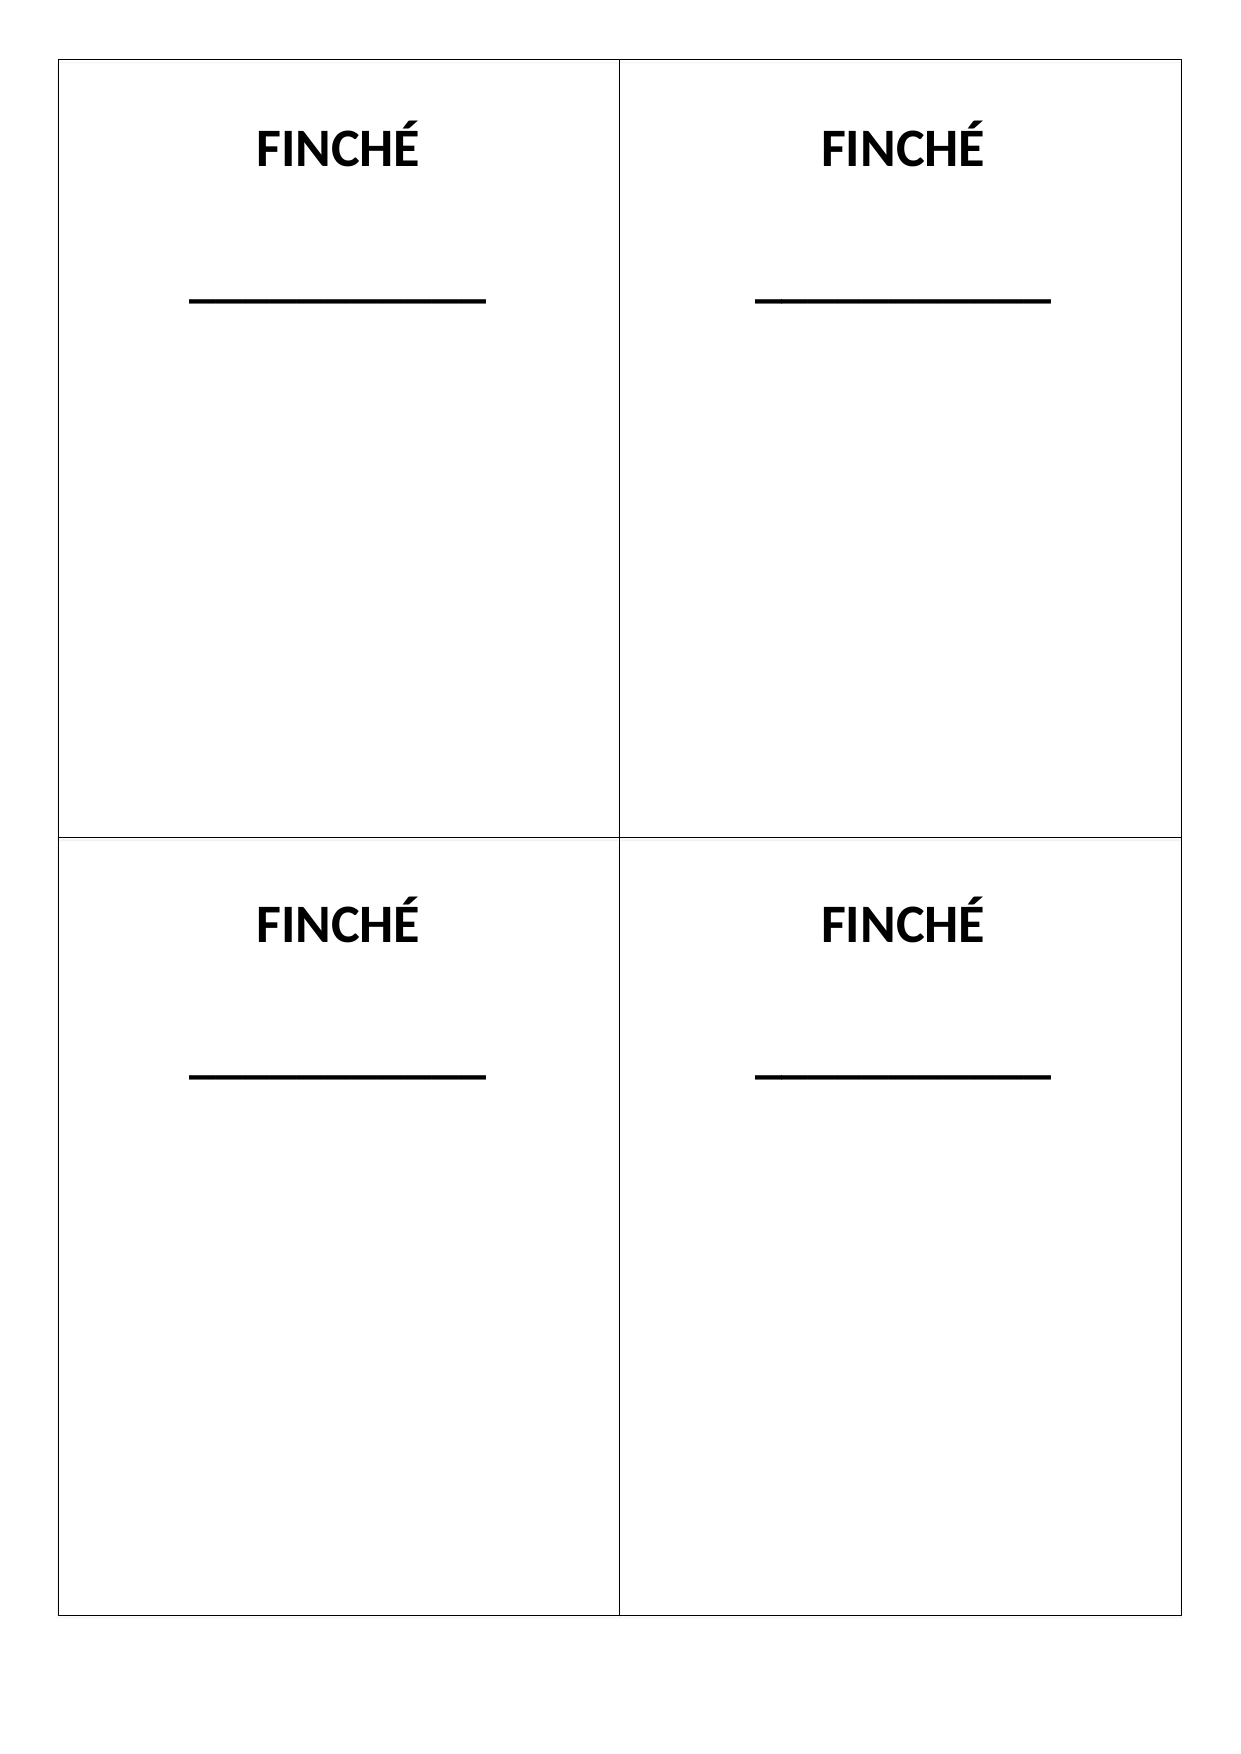

FINCHÉ
___________
FINCHÉ
___________
FINCHÉ
___________
FINCHÉ
___________